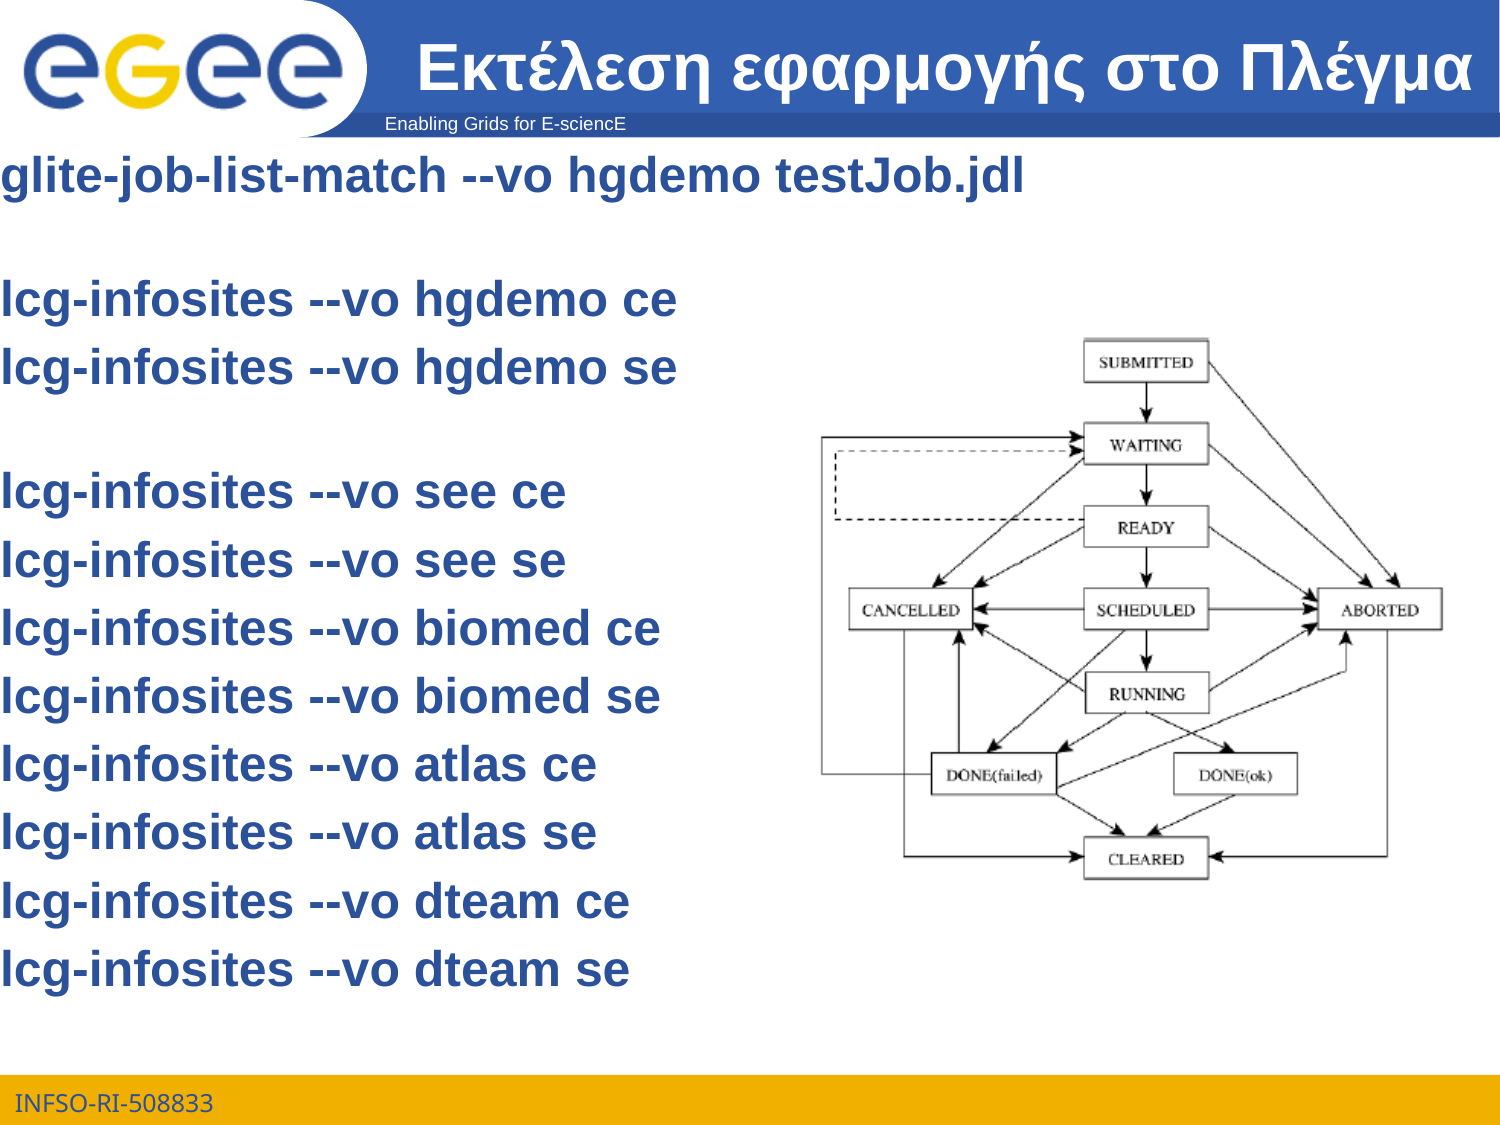

# Εκτέλεση εφαρμογής στο Πλέγμα
glite-job-list-match --vo hgdemo testJob.jdl
lcg-infosites --vo hgdemo ce
lcg-infosites --vo hgdemo se
lcg-infosites --vo see ce
lcg-infosites --vo see se
lcg-infosites --vo biomed ce
lcg-infosites --vo biomed se
lcg-infosites --vo atlas ce
lcg-infosites --vo atlas se
lcg-infosites --vo dteam ce
lcg-infosites --vo dteam se